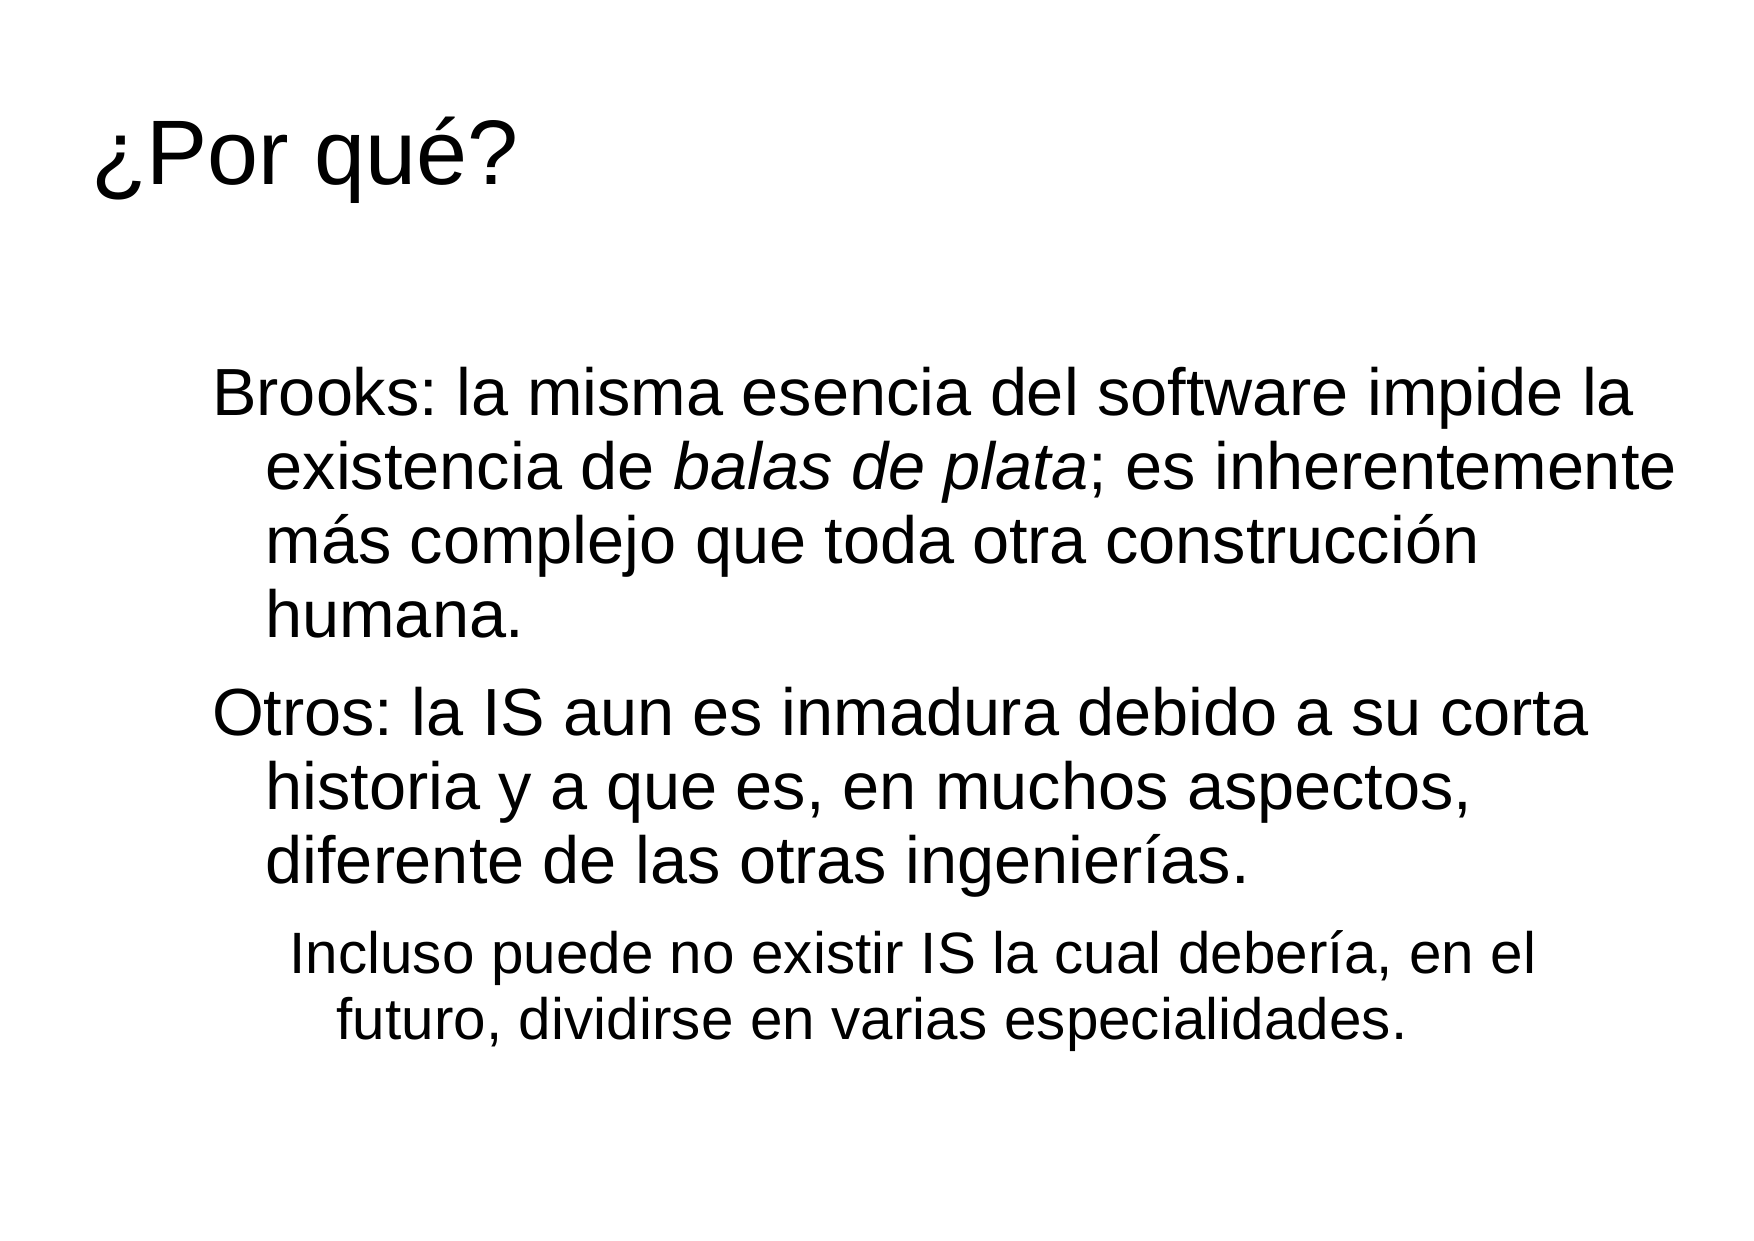

# ¿Por qué?
Brooks: la misma esencia del software impide la existencia de balas de plata; es inherentemente más complejo que toda otra construcción humana.
Otros: la IS aun es inmadura debido a su corta historia y a que es, en muchos aspectos, diferente de las otras ingenierías.
Incluso puede no existir IS la cual debería, en el futuro, dividirse en varias especialidades.